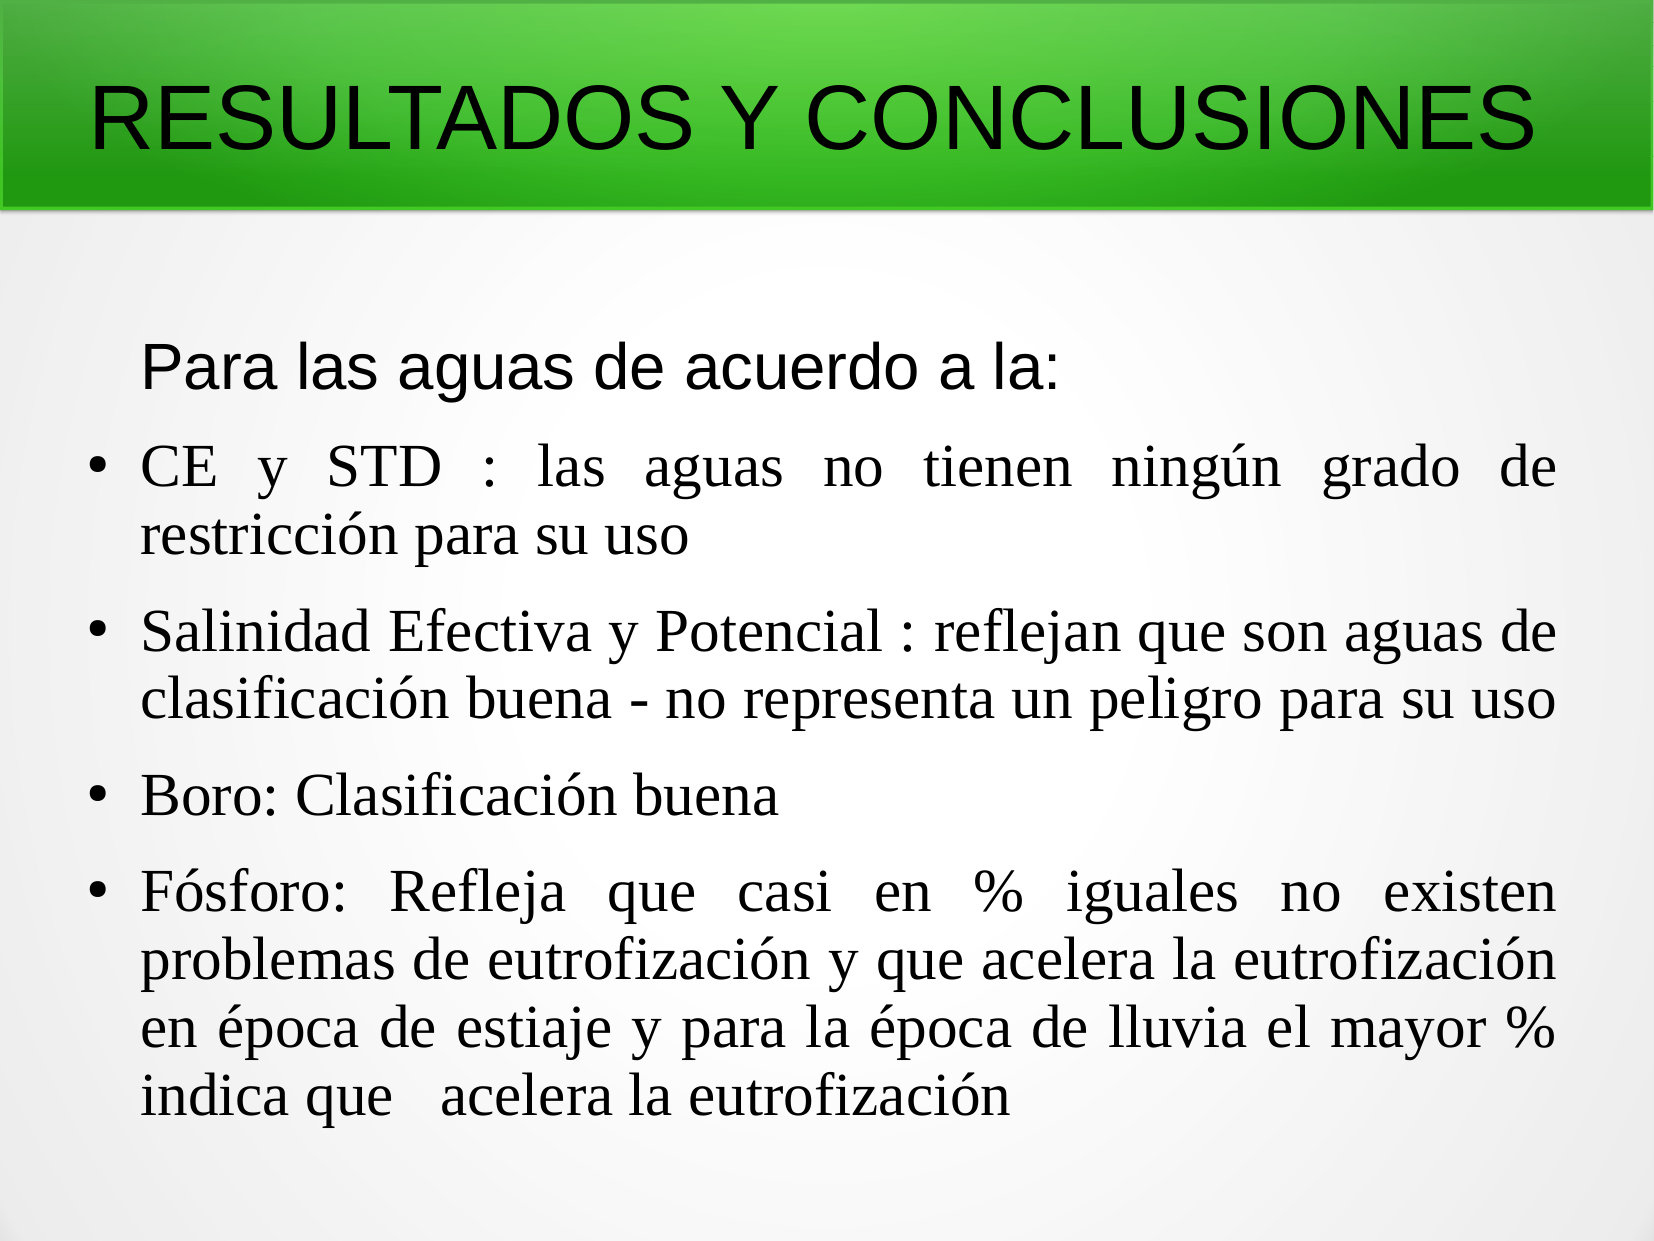

# RESULTADOS Y CONCLUSIONES
Para las aguas de acuerdo a la:
CE y STD : las aguas no tienen ningún grado de restricción para su uso
Salinidad Efectiva y Potencial : reflejan que son aguas de clasificación buena - no representa un peligro para su uso
Boro: Clasificación buena
Fósforo: Refleja que casi en % iguales no existen problemas de eutrofización y que acelera la eutrofización en época de estiaje y para la época de lluvia el mayor % indica que acelera la eutrofización